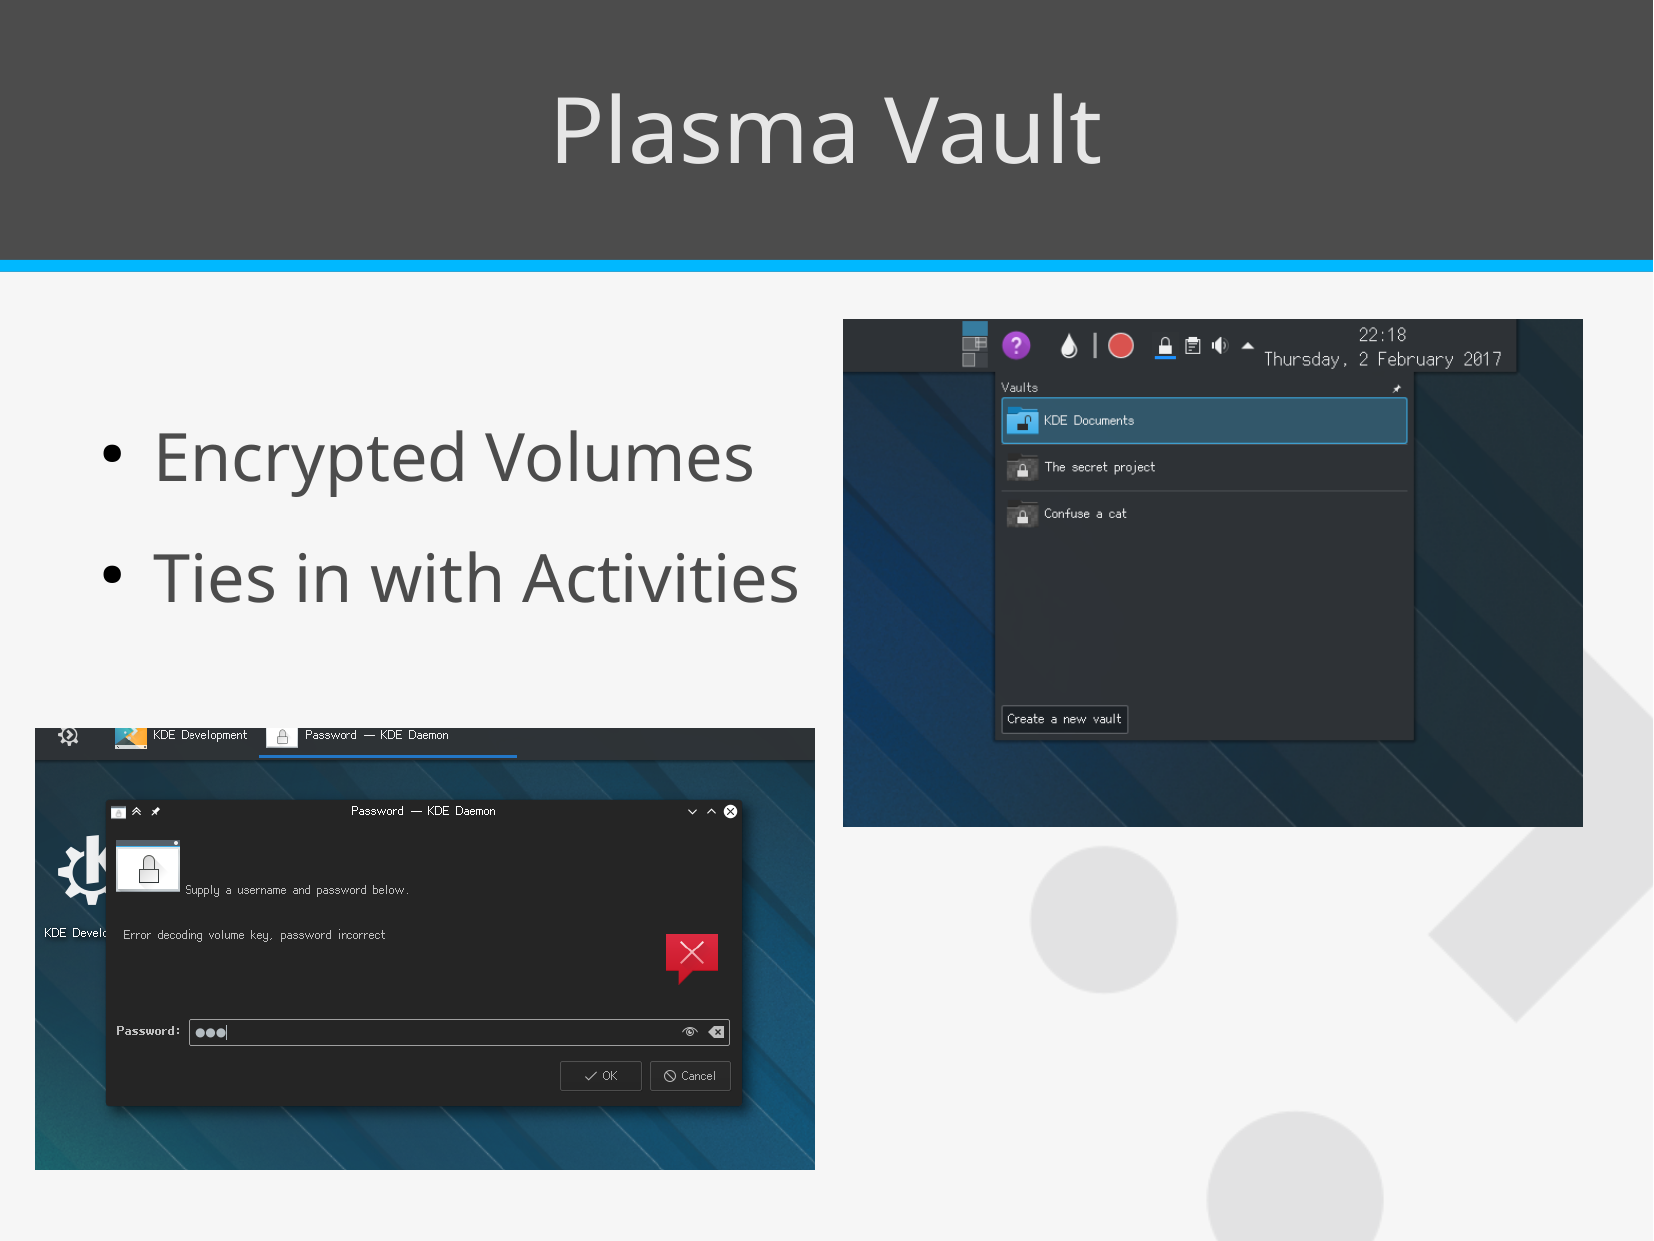

# Plasma Vault
Encrypted Volumes
Ties in with Activities